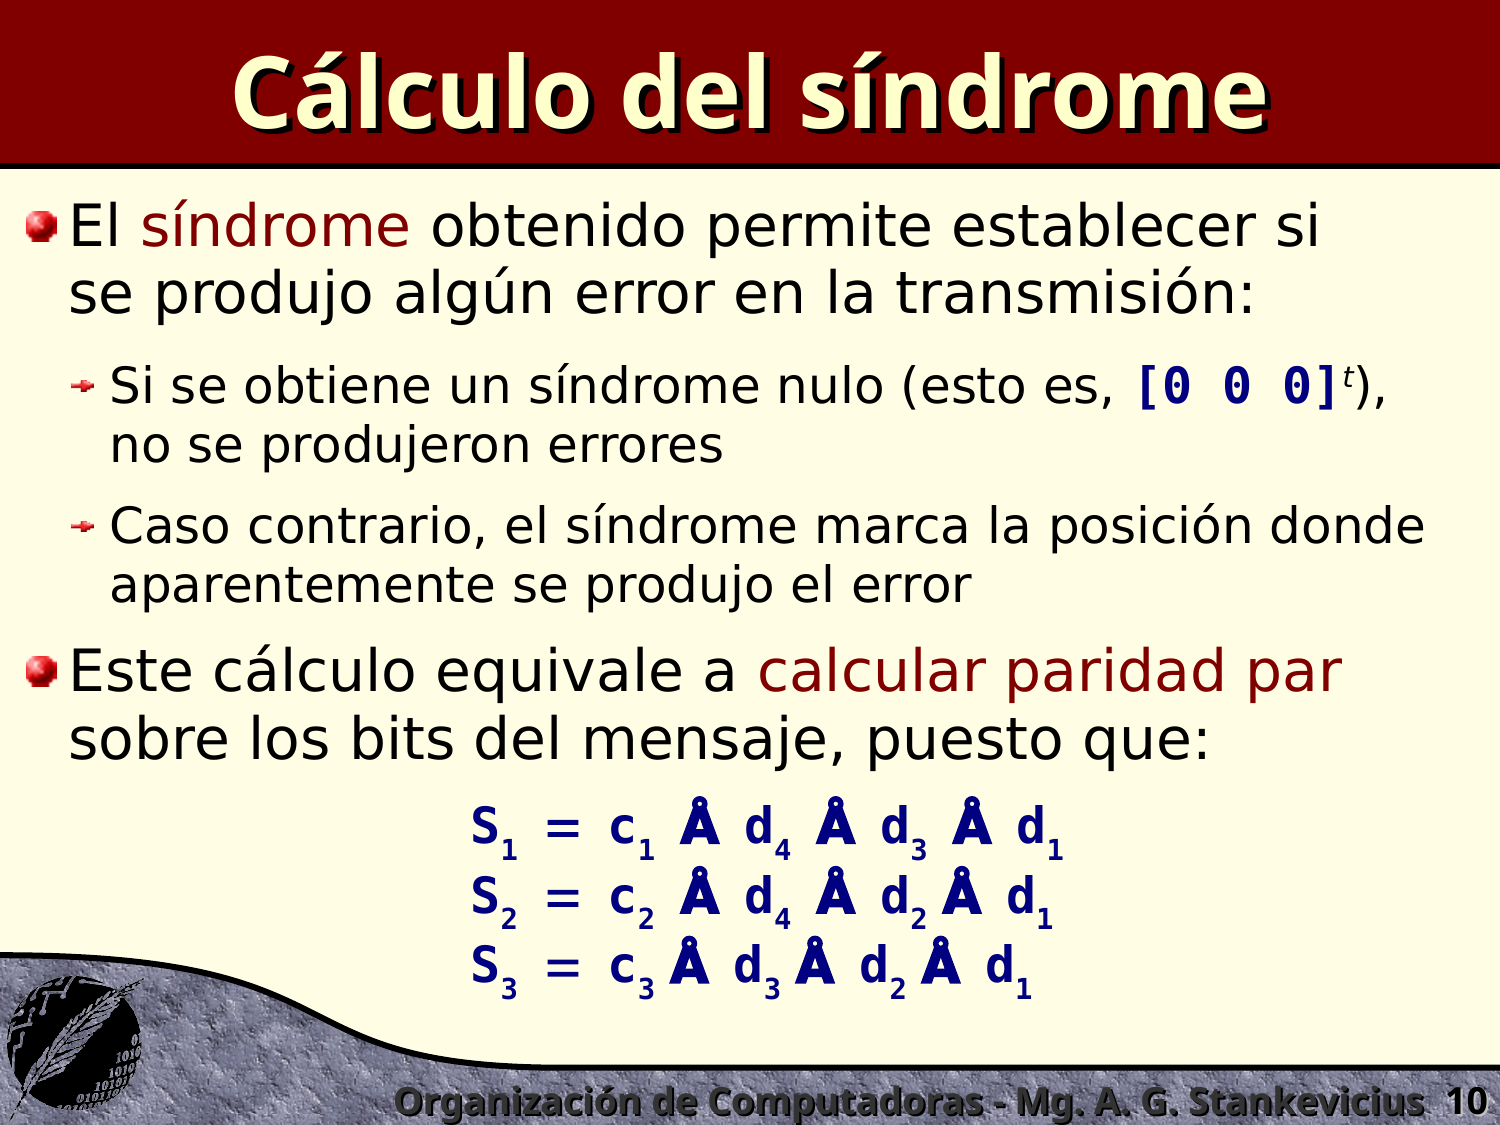

# Cálculo del síndrome
El síndrome obtenido permite establecer si
se produjo algún error en la transmisión:
Si se obtiene un síndrome nulo (esto es, [0 0 0]t),
no se produjeron errores
Caso contrario, el síndrome marca la posición donde aparentemente se produjo el error
Este cálculo equivale a calcular paridad par sobre los bits del mensaje, puesto que:
S1 = c1 Å d4 Å d3 Å d1
S2 = c2 Å d4 Å d2 Å d1
S3 = c3 Å d3 Å d2 Å d1
10